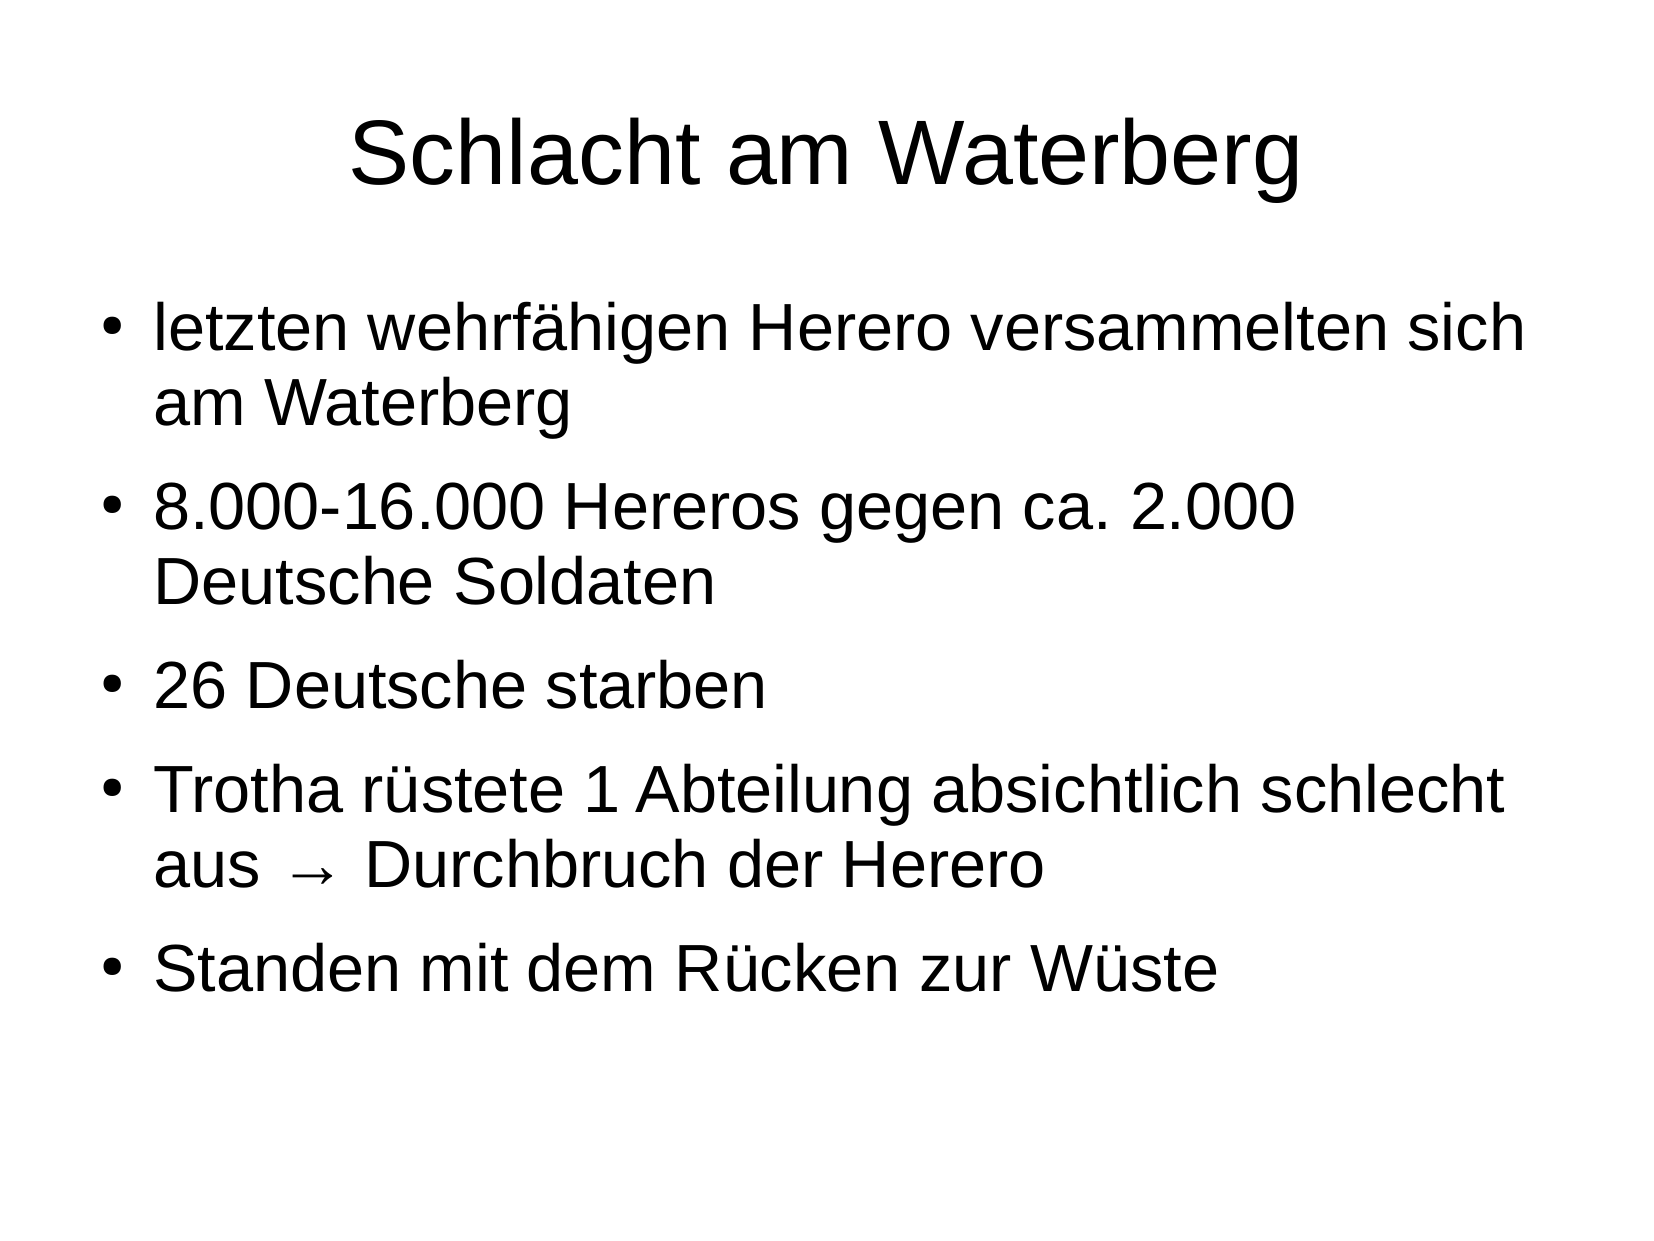

# Schlacht am Waterberg
letzten wehrfähigen Herero versammelten sich am Waterberg
8.000-16.000 Hereros gegen ca. 2.000 Deutsche Soldaten
26 Deutsche starben
Trotha rüstete 1 Abteilung absichtlich schlecht aus → Durchbruch der Herero
Standen mit dem Rücken zur Wüste